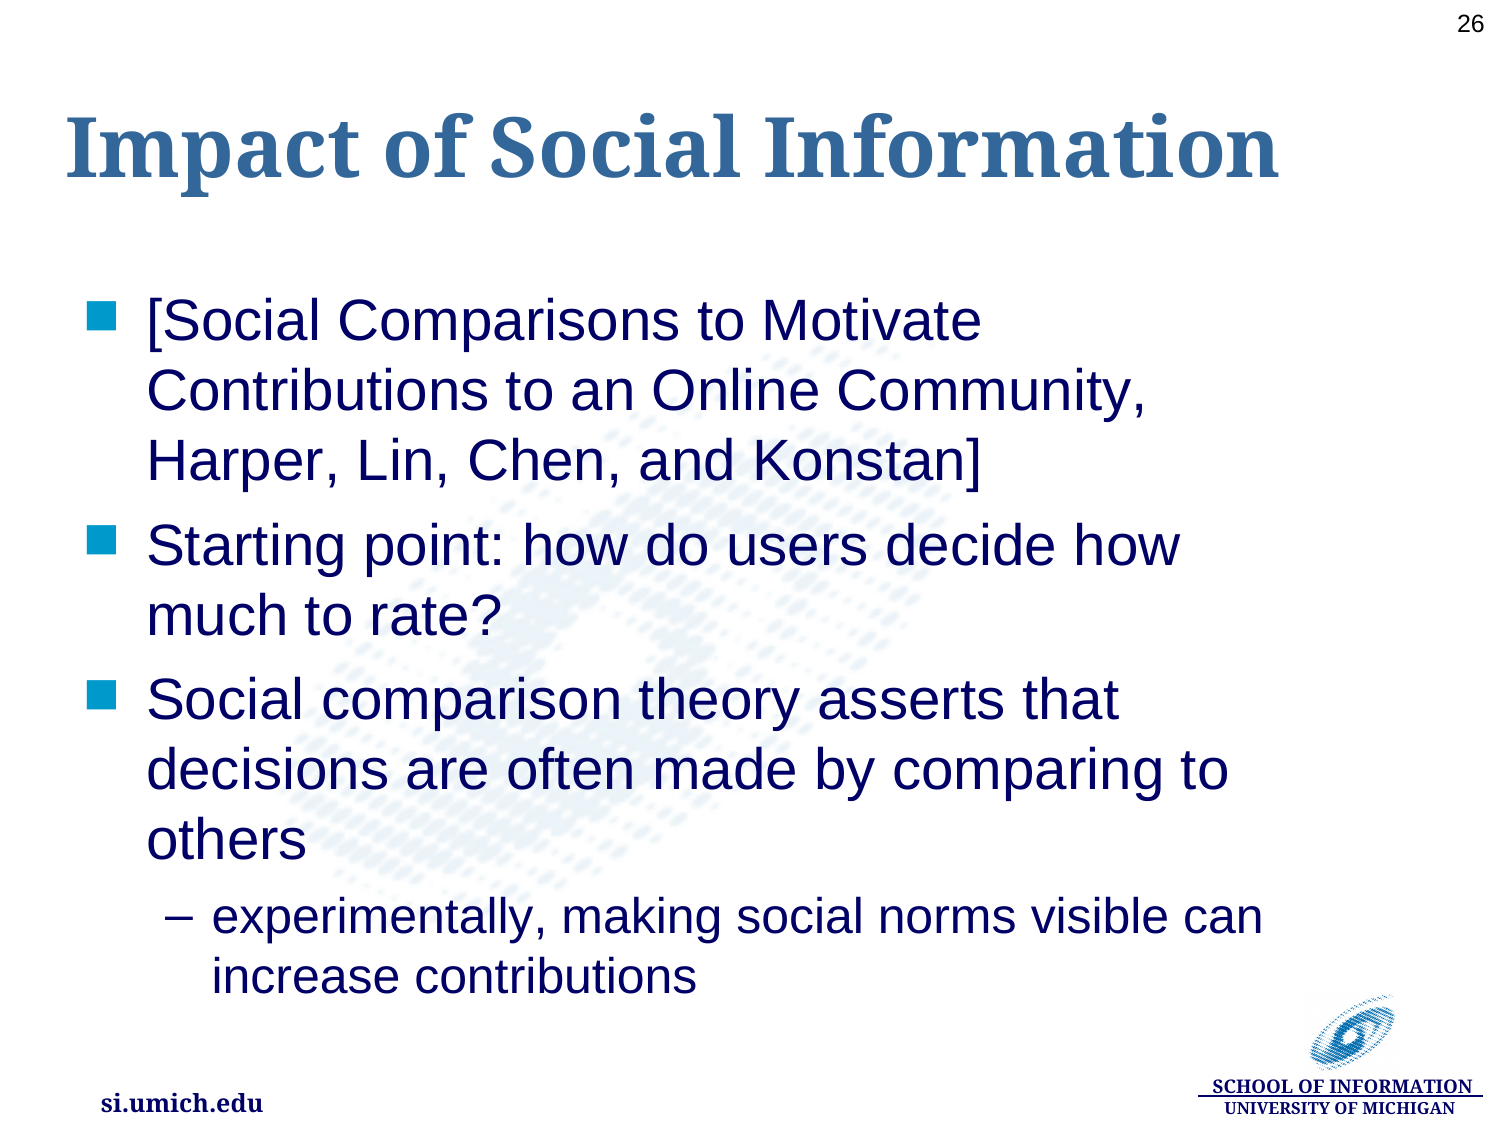

# Impact of Social Information
[Social Comparisons to Motivate Contributions to an Online Community, Harper, Lin, Chen, and Konstan]
Starting point: how do users decide how much to rate?
Social comparison theory asserts that decisions are often made by comparing to others
experimentally, making social norms visible can increase contributions